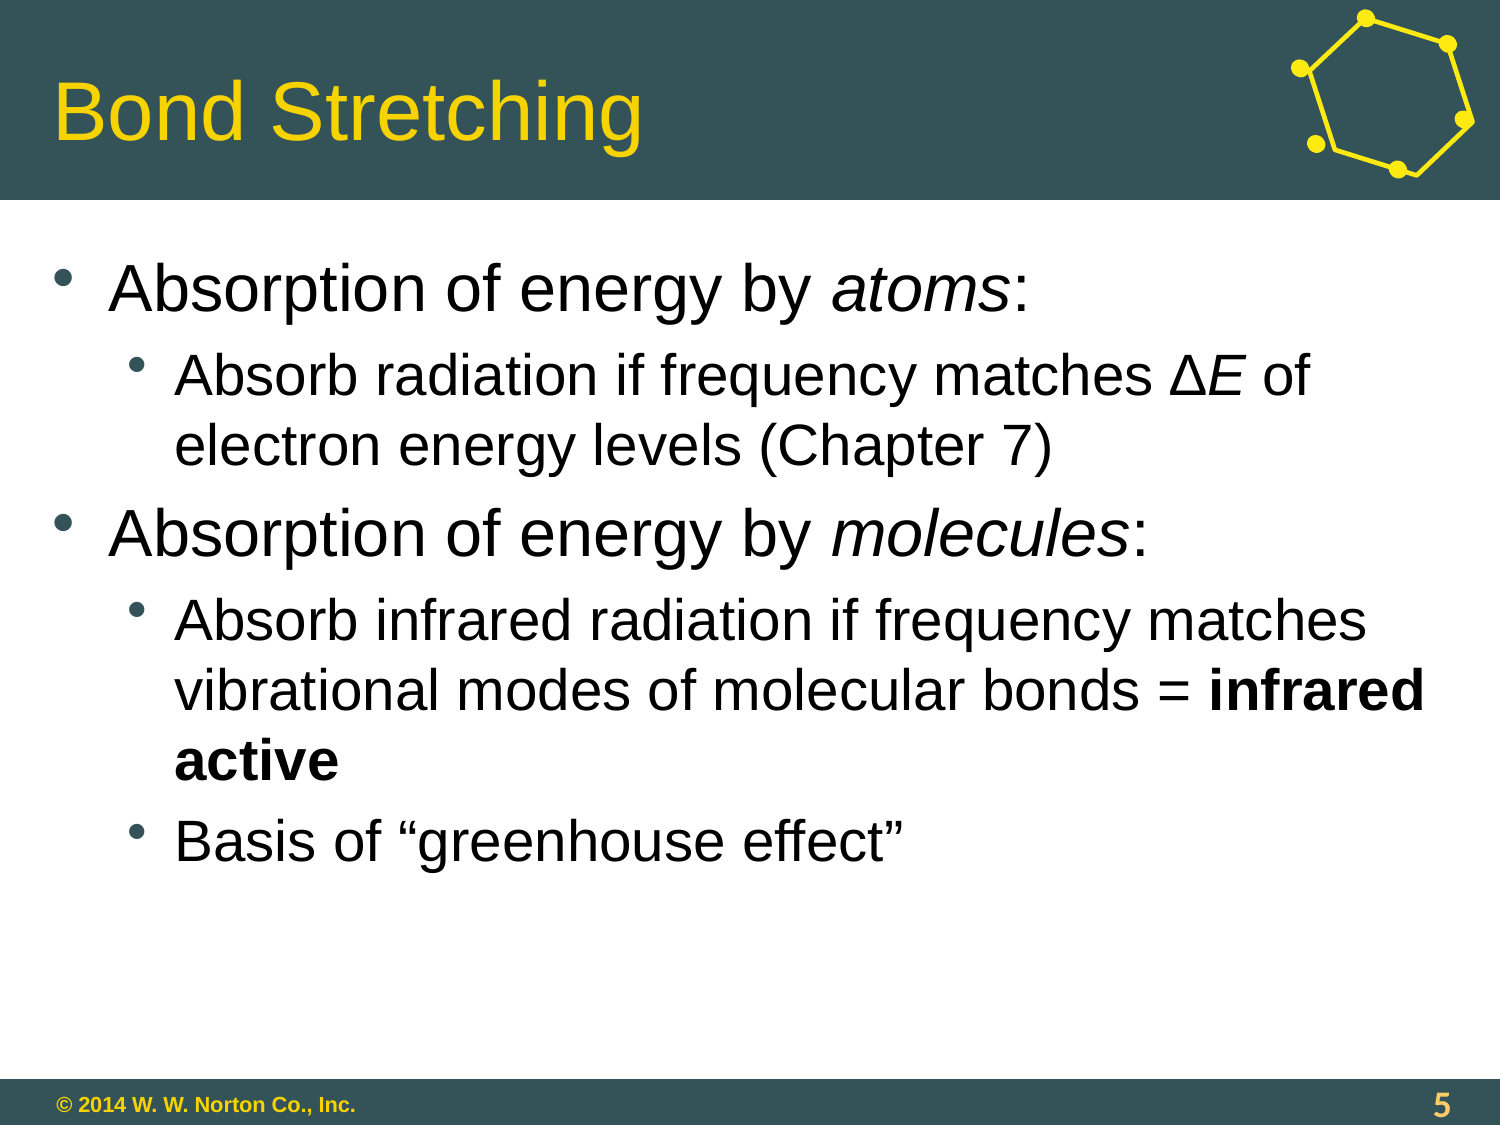

Bond Stretching
# Absorption of energy by atoms:
Absorb radiation if frequency matches ∆E of electron energy levels (Chapter 7)
Absorption of energy by molecules:
Absorb infrared radiation if frequency matches vibrational modes of molecular bonds = infrared active
Basis of “greenhouse effect”